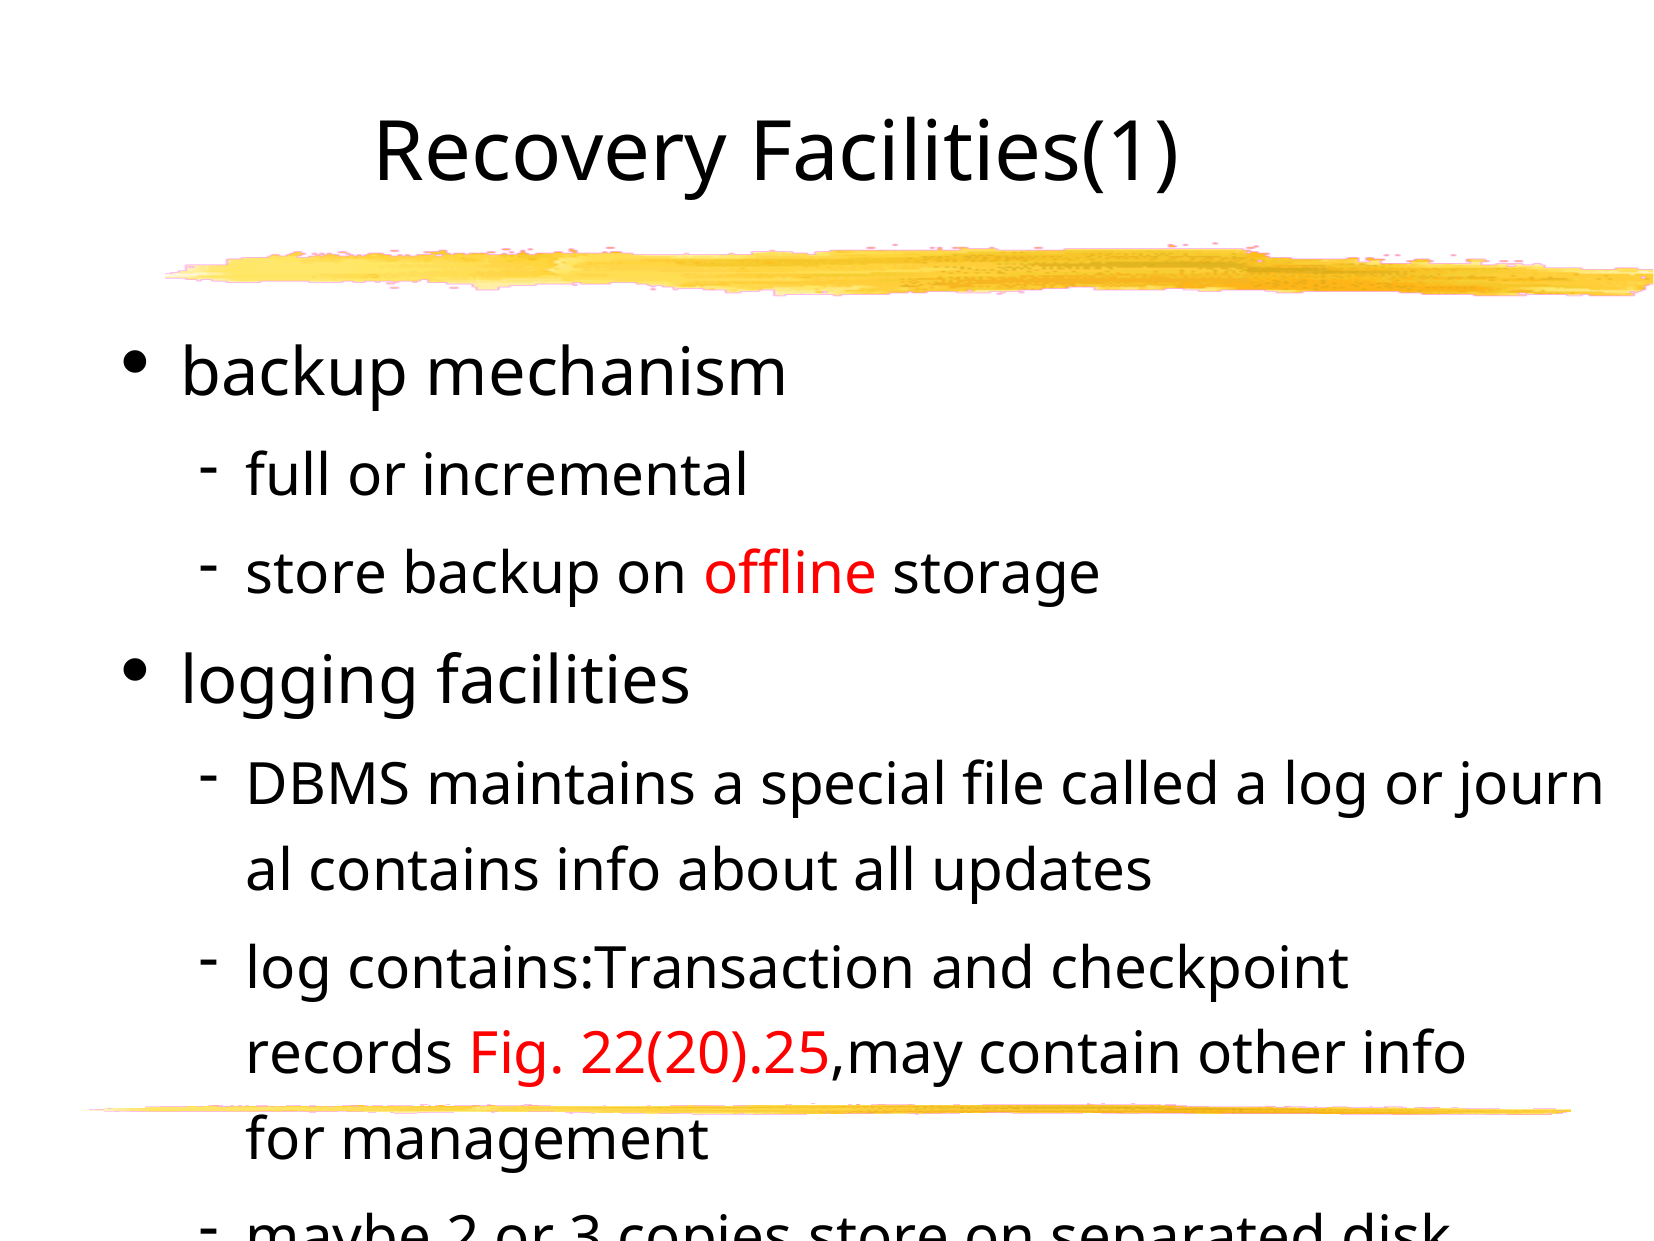

# Recovery Facilities(1)
backup mechanism
full or incremental
store backup on offline storage
logging facilities
DBMS maintains a special file called a log or journal contains info about all updates
log contains:Transaction and checkpoint
records Fig. 22(20).25,may contain other info
for management
maybe 2 or 3 copies,store on separated disk
log file may be bottleneck of DBMS